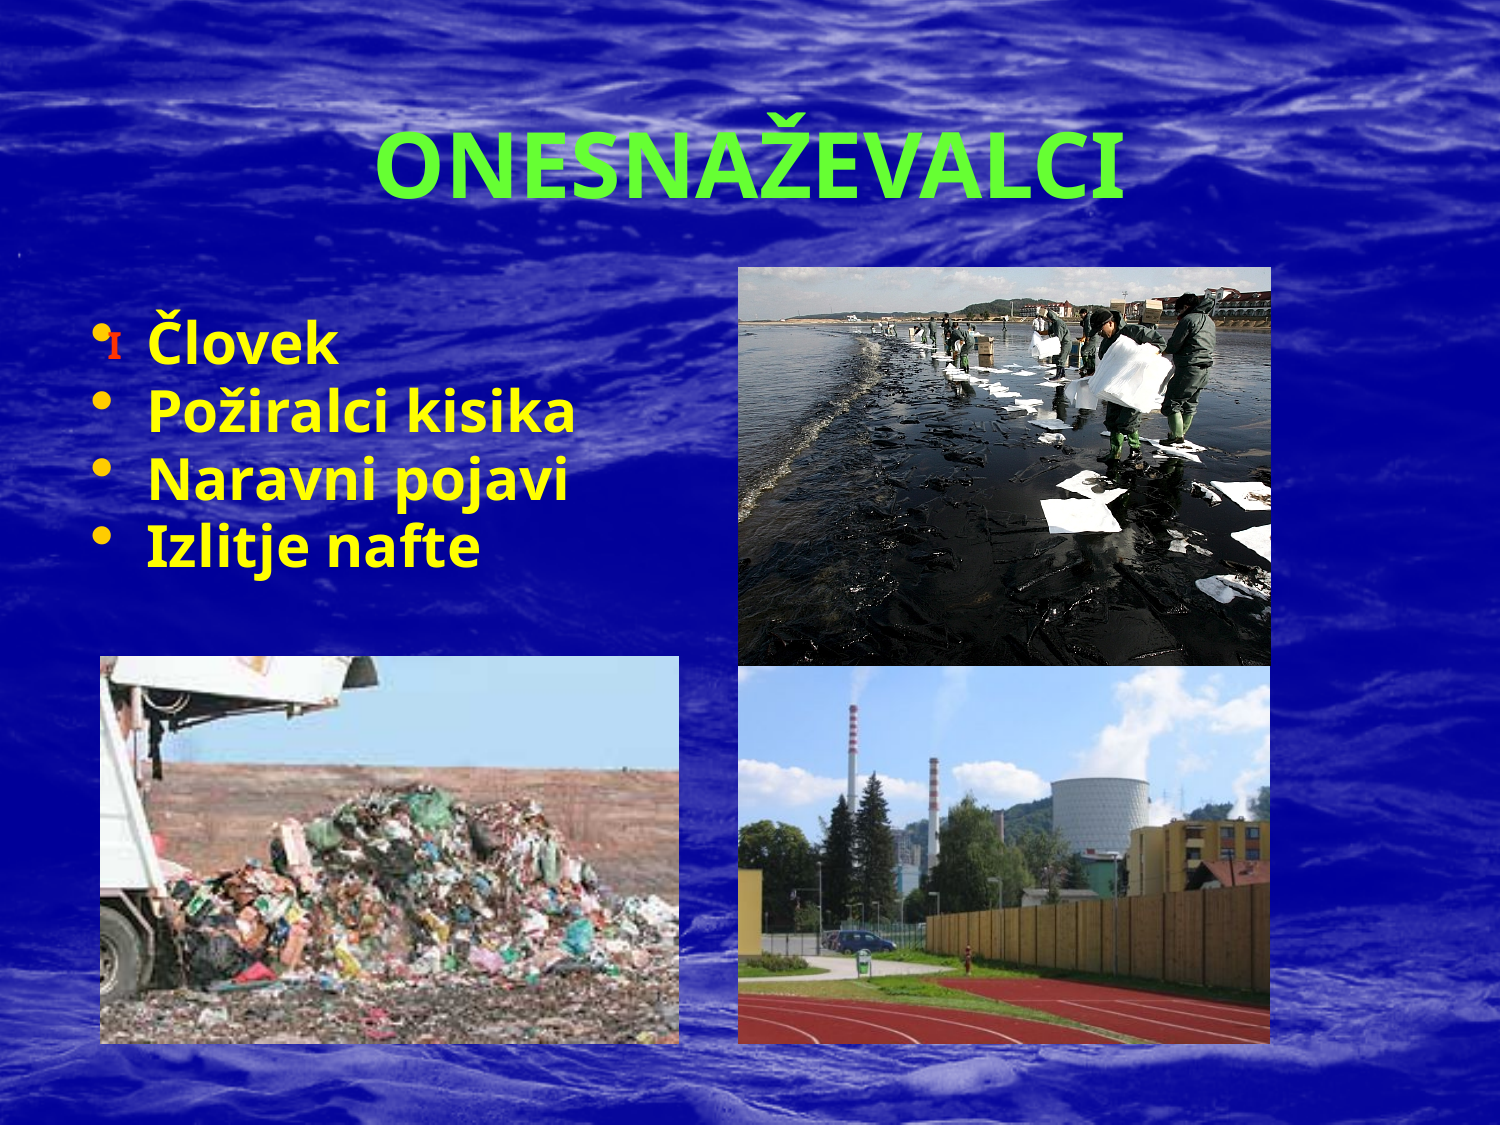

# ONESNAŽEVALCI
Človek
Požiralci kisika
Naravni pojavi
Izlitje nafte
I